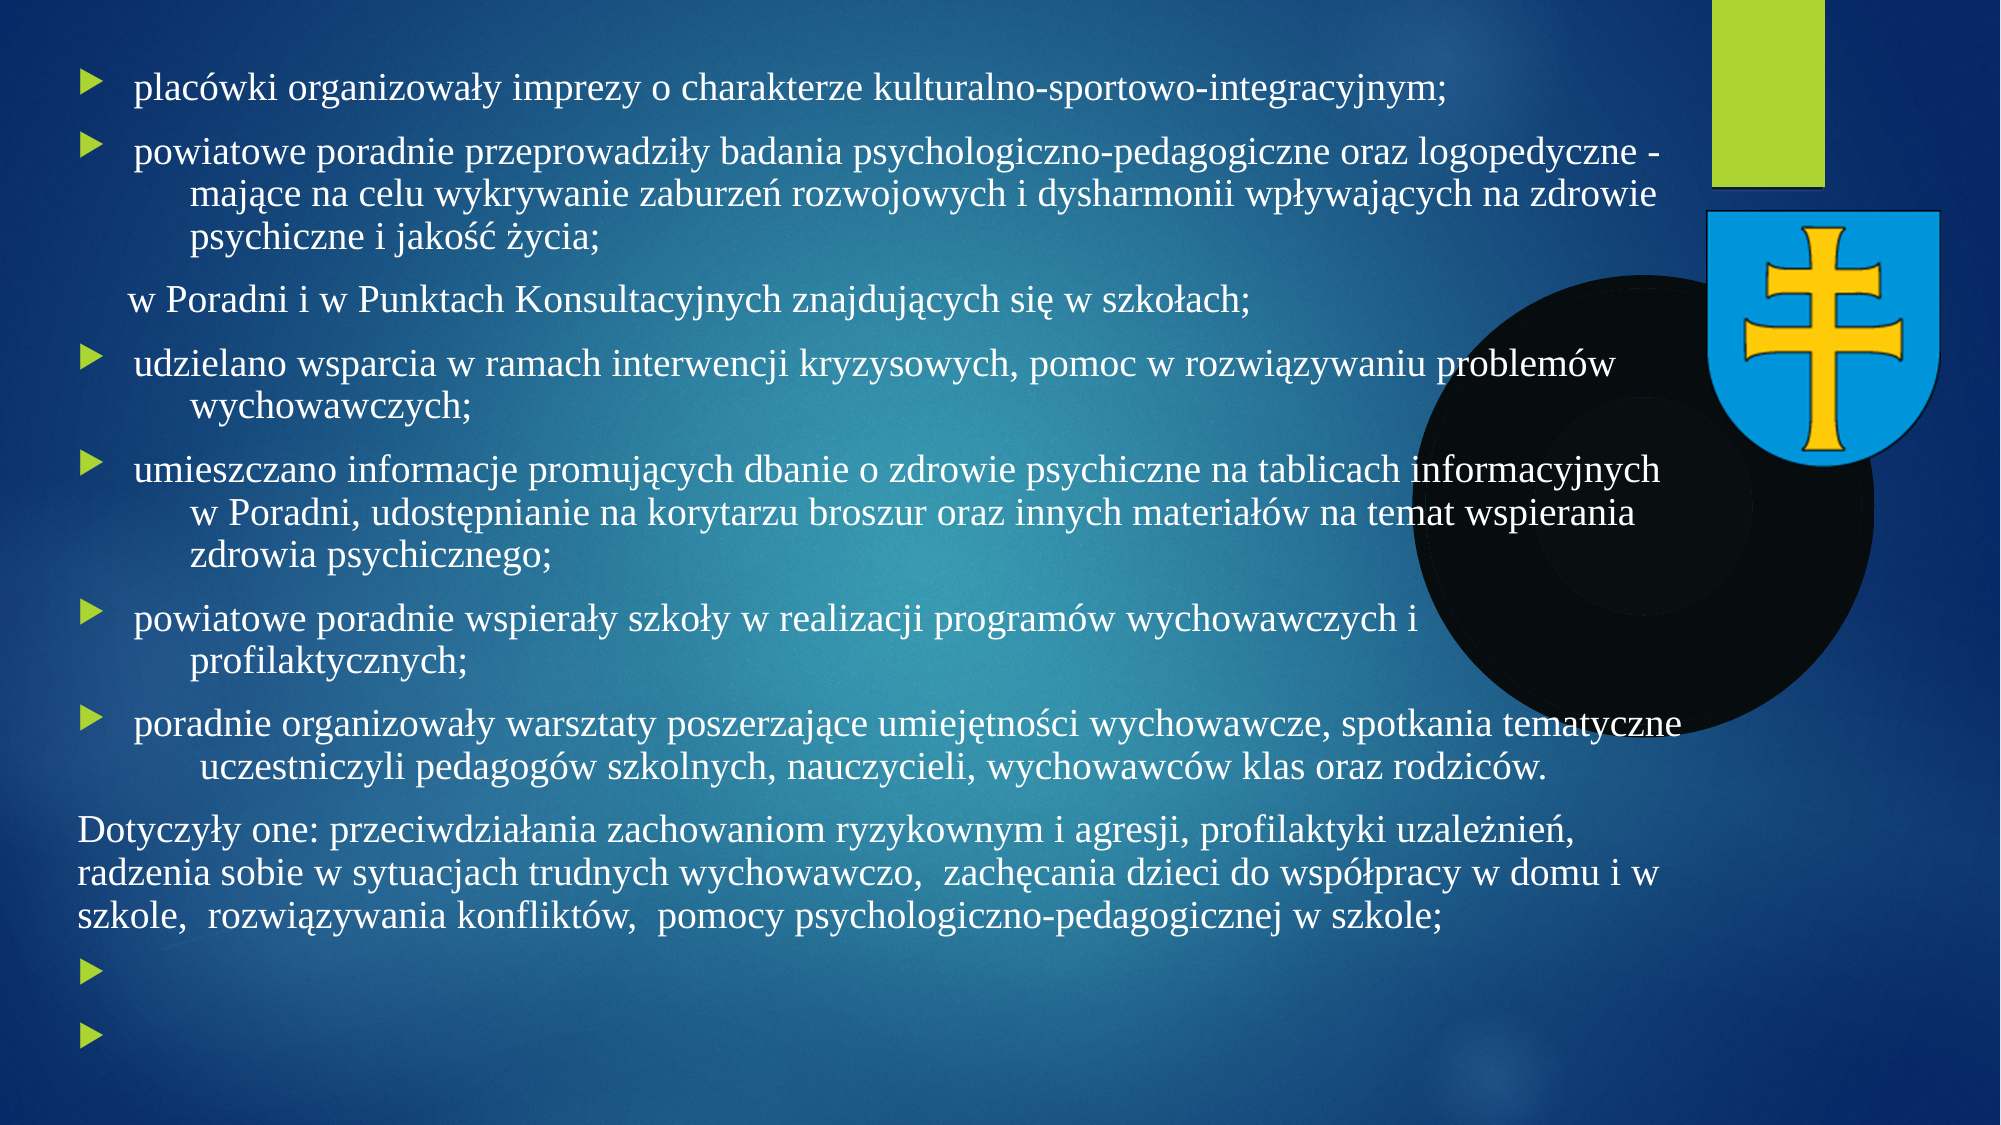

# placówki organizowały imprezy o charakterze kulturalno-sportowo-integracyjnym;
powiatowe poradnie przeprowadziły badania psychologiczno-pedagogiczne oraz logopedyczne - mające na celu wykrywanie zaburzeń rozwojowych i dysharmonii wpływających na zdrowie psychiczne i jakość życia;
 w Poradni i w Punktach Konsultacyjnych znajdujących się w szkołach;
udzielano wsparcia w ramach interwencji kryzysowych, pomoc w rozwiązywaniu problemów wychowawczych;
umieszczano informacje promujących dbanie o zdrowie psychiczne na tablicach informacyjnych w Poradni, udostępnianie na korytarzu broszur oraz innych materiałów na temat wspierania zdrowia psychicznego;
powiatowe poradnie wspierały szkoły w realizacji programów wychowawczych i profilaktycznych;
poradnie organizowały warsztaty poszerzające umiejętności wychowawcze, spotkania tematyczne uczestniczyli pedagogów szkolnych, nauczycieli, wychowawców klas oraz rodziców.
Dotyczyły one: przeciwdziałania zachowaniom ryzykownym i agresji, profilaktyki uzależnień, radzenia sobie w sytuacjach trudnych wychowawczo, zachęcania dzieci do współpracy w domu i w szkole, rozwiązywania konfliktów, pomocy psychologiczno-pedagogicznej w szkole;